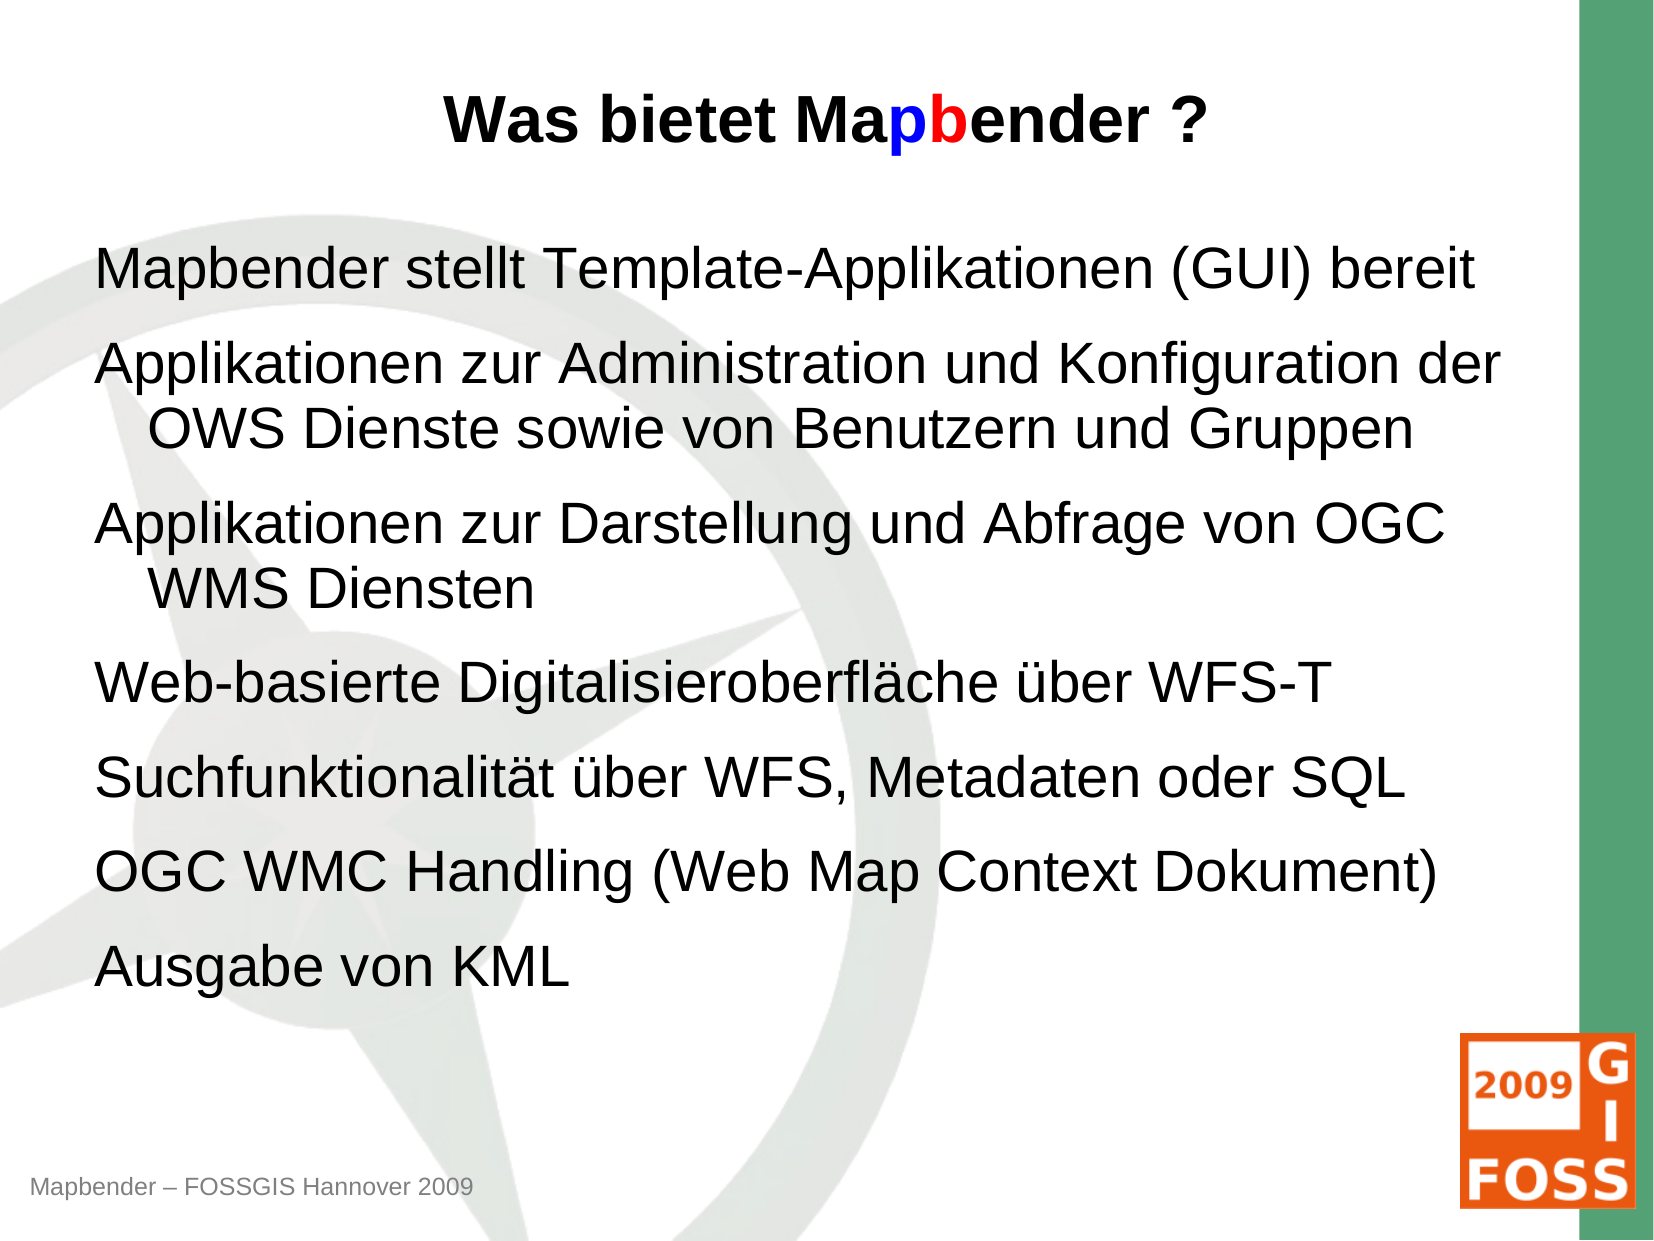

# Was bietet Mapbender ?
Mapbender stellt Template-Applikationen (GUI) bereit
Applikationen zur Administration und Konfiguration der OWS Dienste sowie von Benutzern und Gruppen
Applikationen zur Darstellung und Abfrage von OGC WMS Diensten
Web-basierte Digitalisieroberfläche über WFS-T
Suchfunktionalität über WFS, Metadaten oder SQL
OGC WMC Handling (Web Map Context Dokument)
Ausgabe von KML